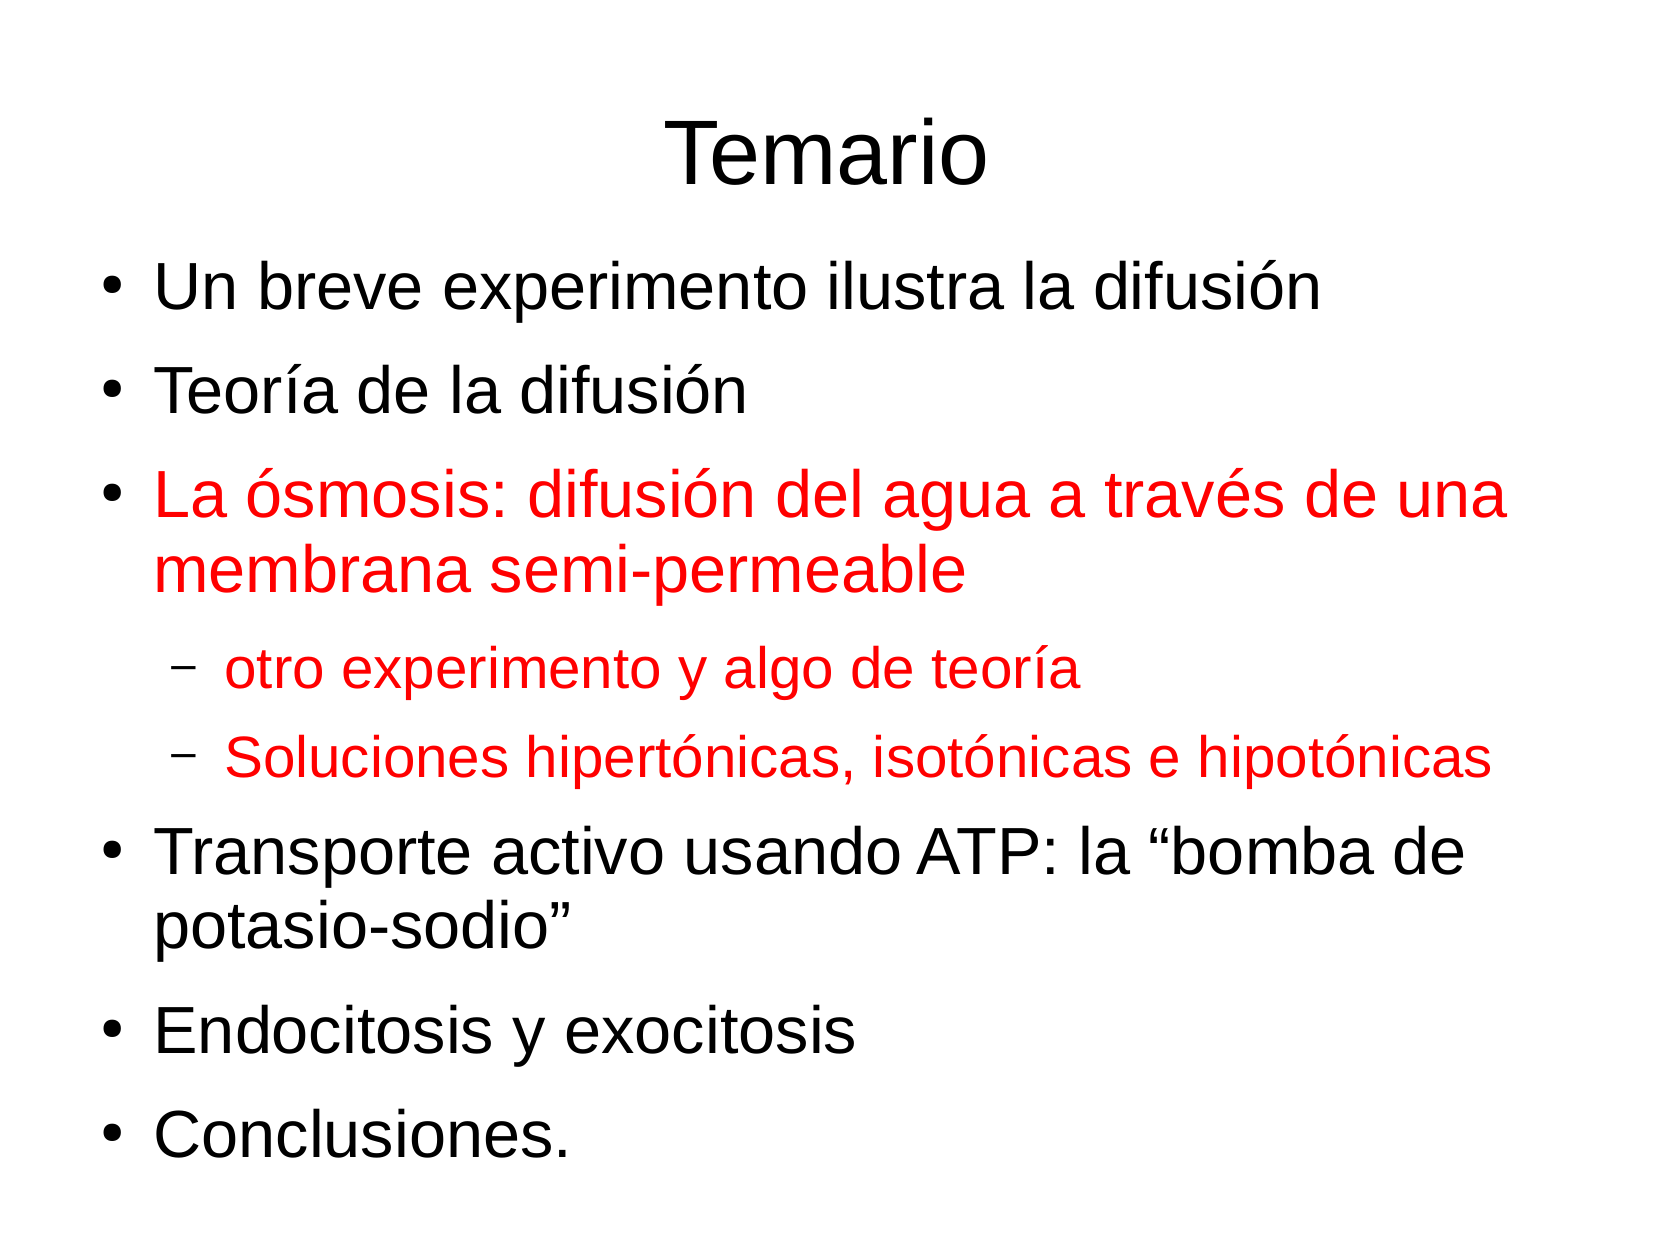

# Temario
Un breve experimento ilustra la difusión
Teoría de la difusión
La ósmosis: difusión del agua a través de una membrana semi-permeable
otro experimento y algo de teoría
Soluciones hipertónicas, isotónicas e hipotónicas
Transporte activo usando ATP: la “bomba de potasio-sodio”
Endocitosis y exocitosis
Conclusiones.